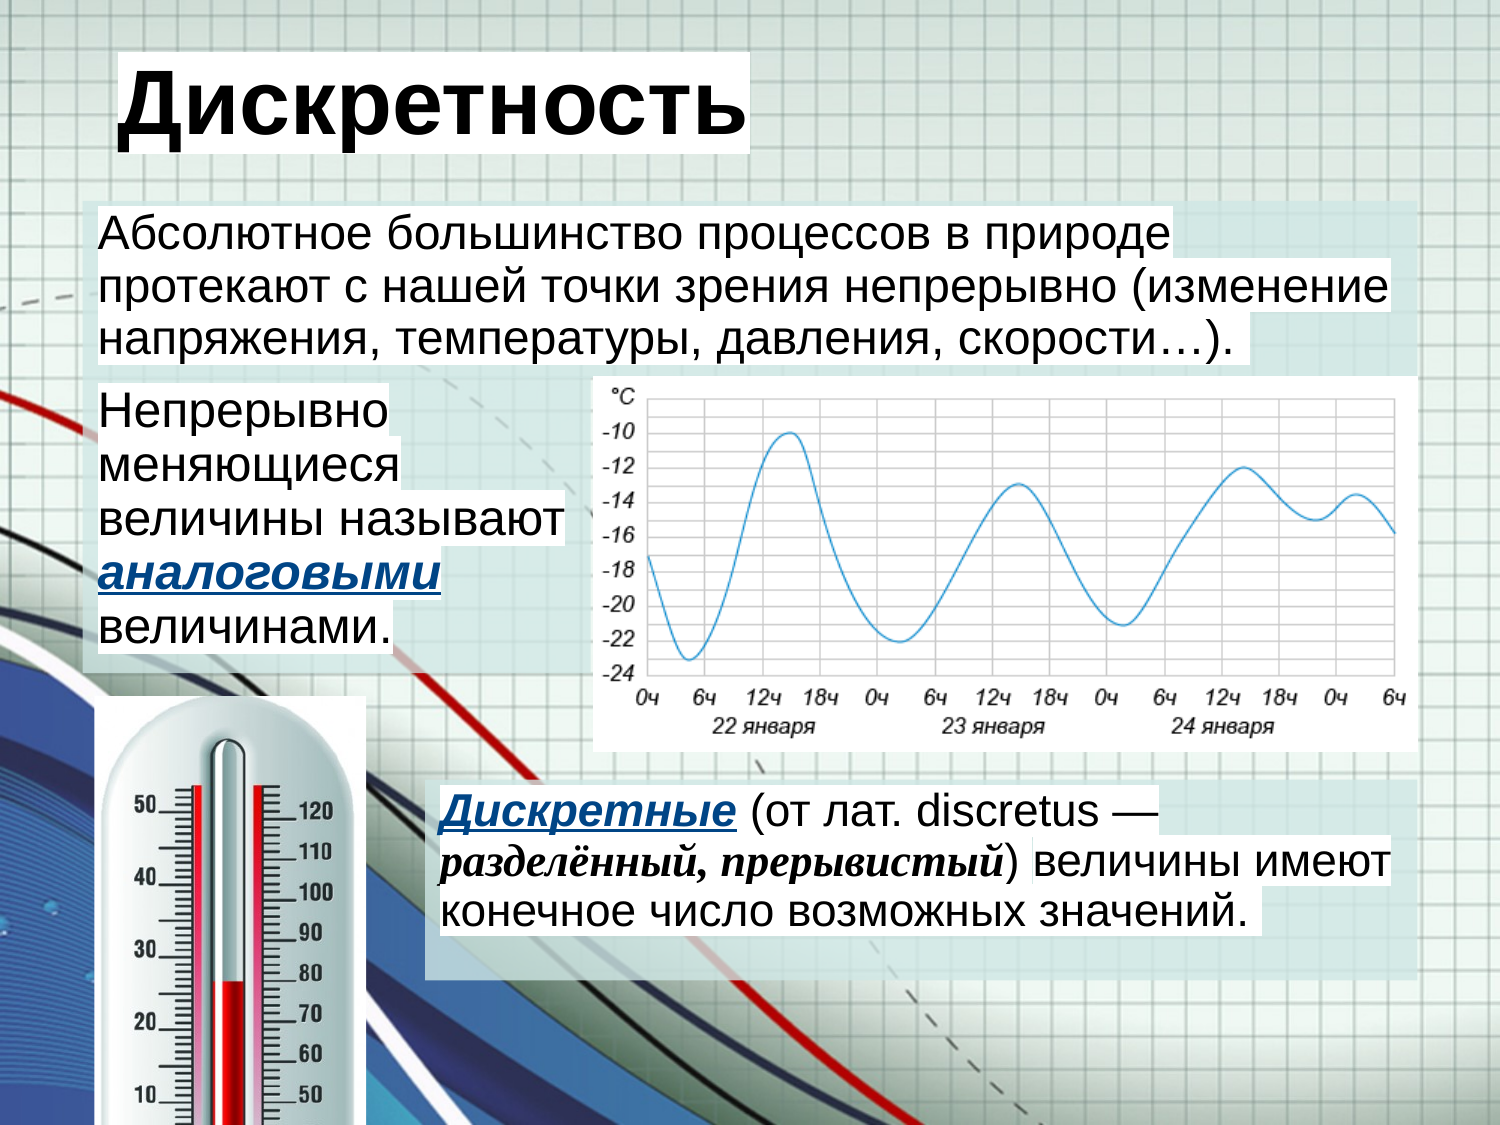

# Дискретность
Абсолютное большинство процессов в природе протекают с нашей точки зрения непрерывно (изменение напряжения, температуры, давления, скорости…).
Непрерывно меняющиеся величины называют аналоговыми величинами.
Дискретные (от лат. discretus — разделённый, прерывистый) величины имеют конечное число возможных значений.